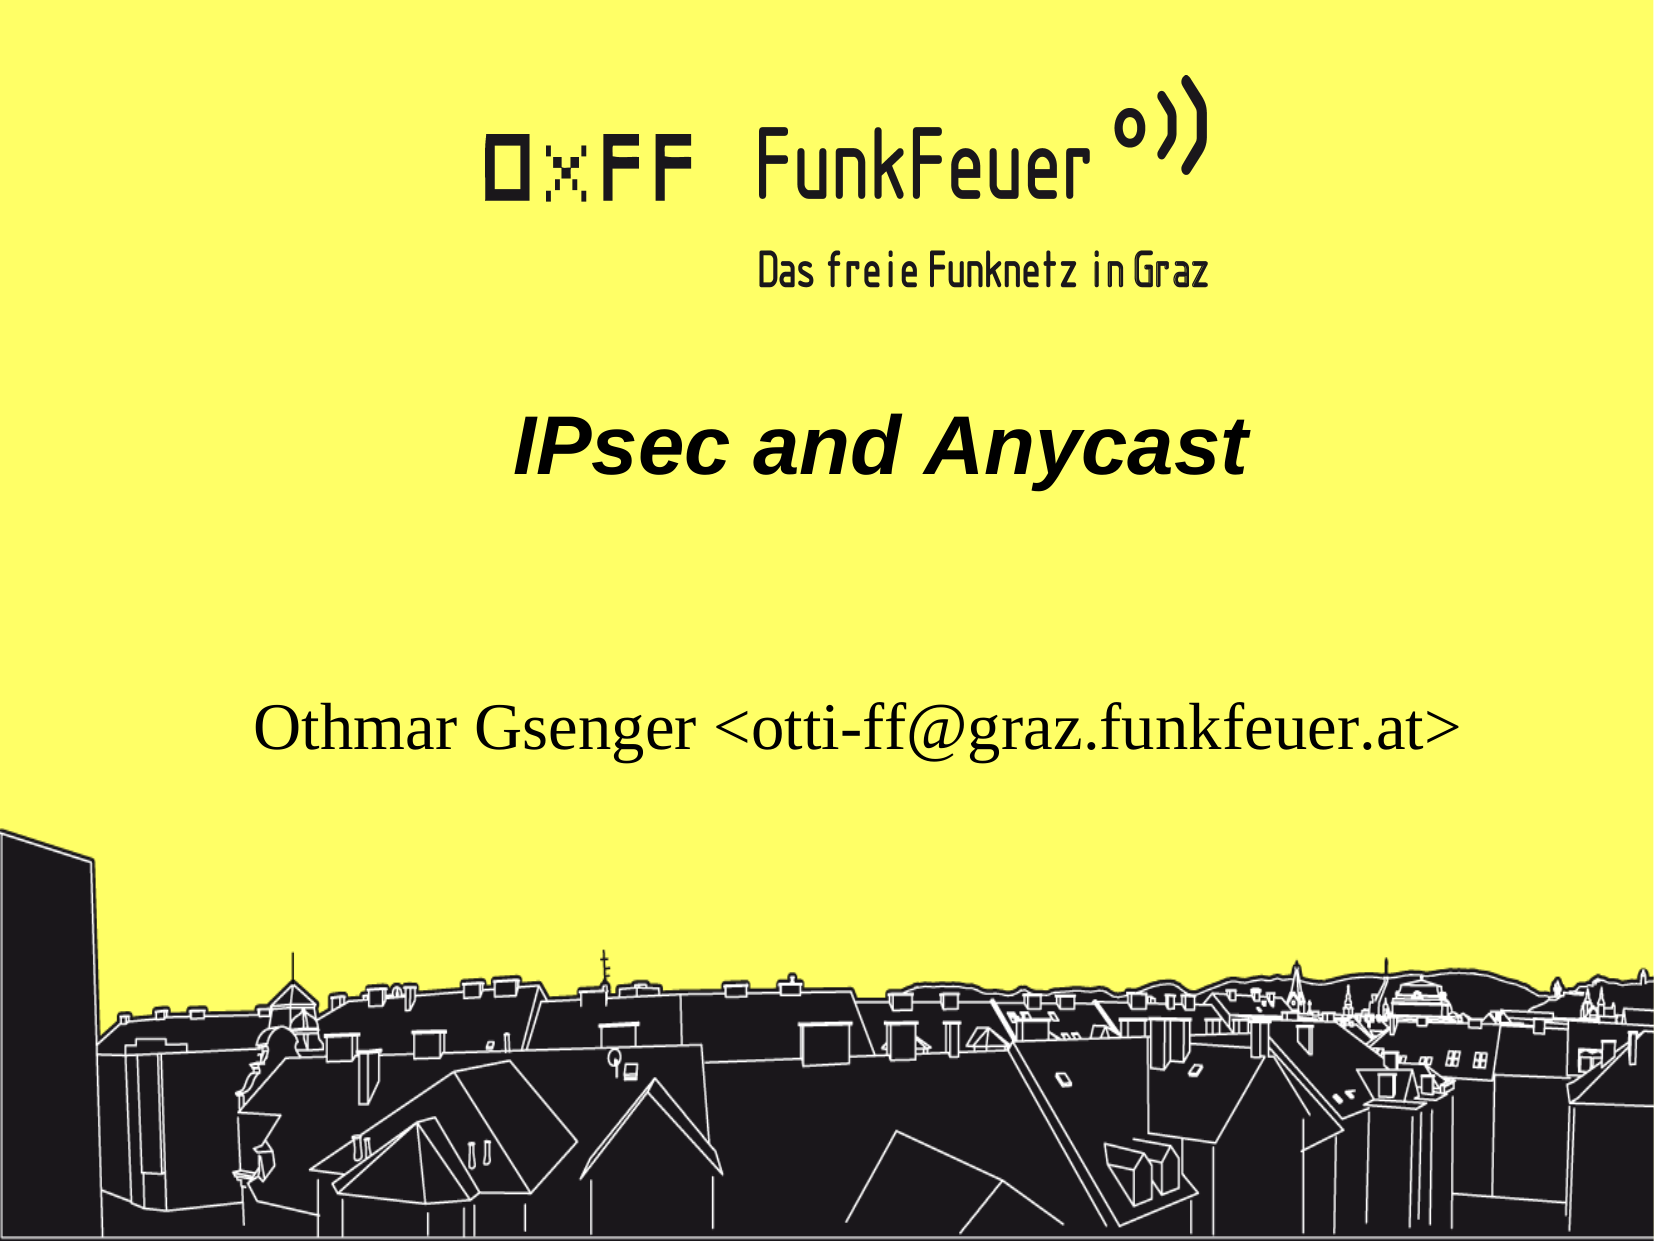

# Othmar Gsenger <otti-ff@graz.funkfeuer.at>
IPsec and Anycast